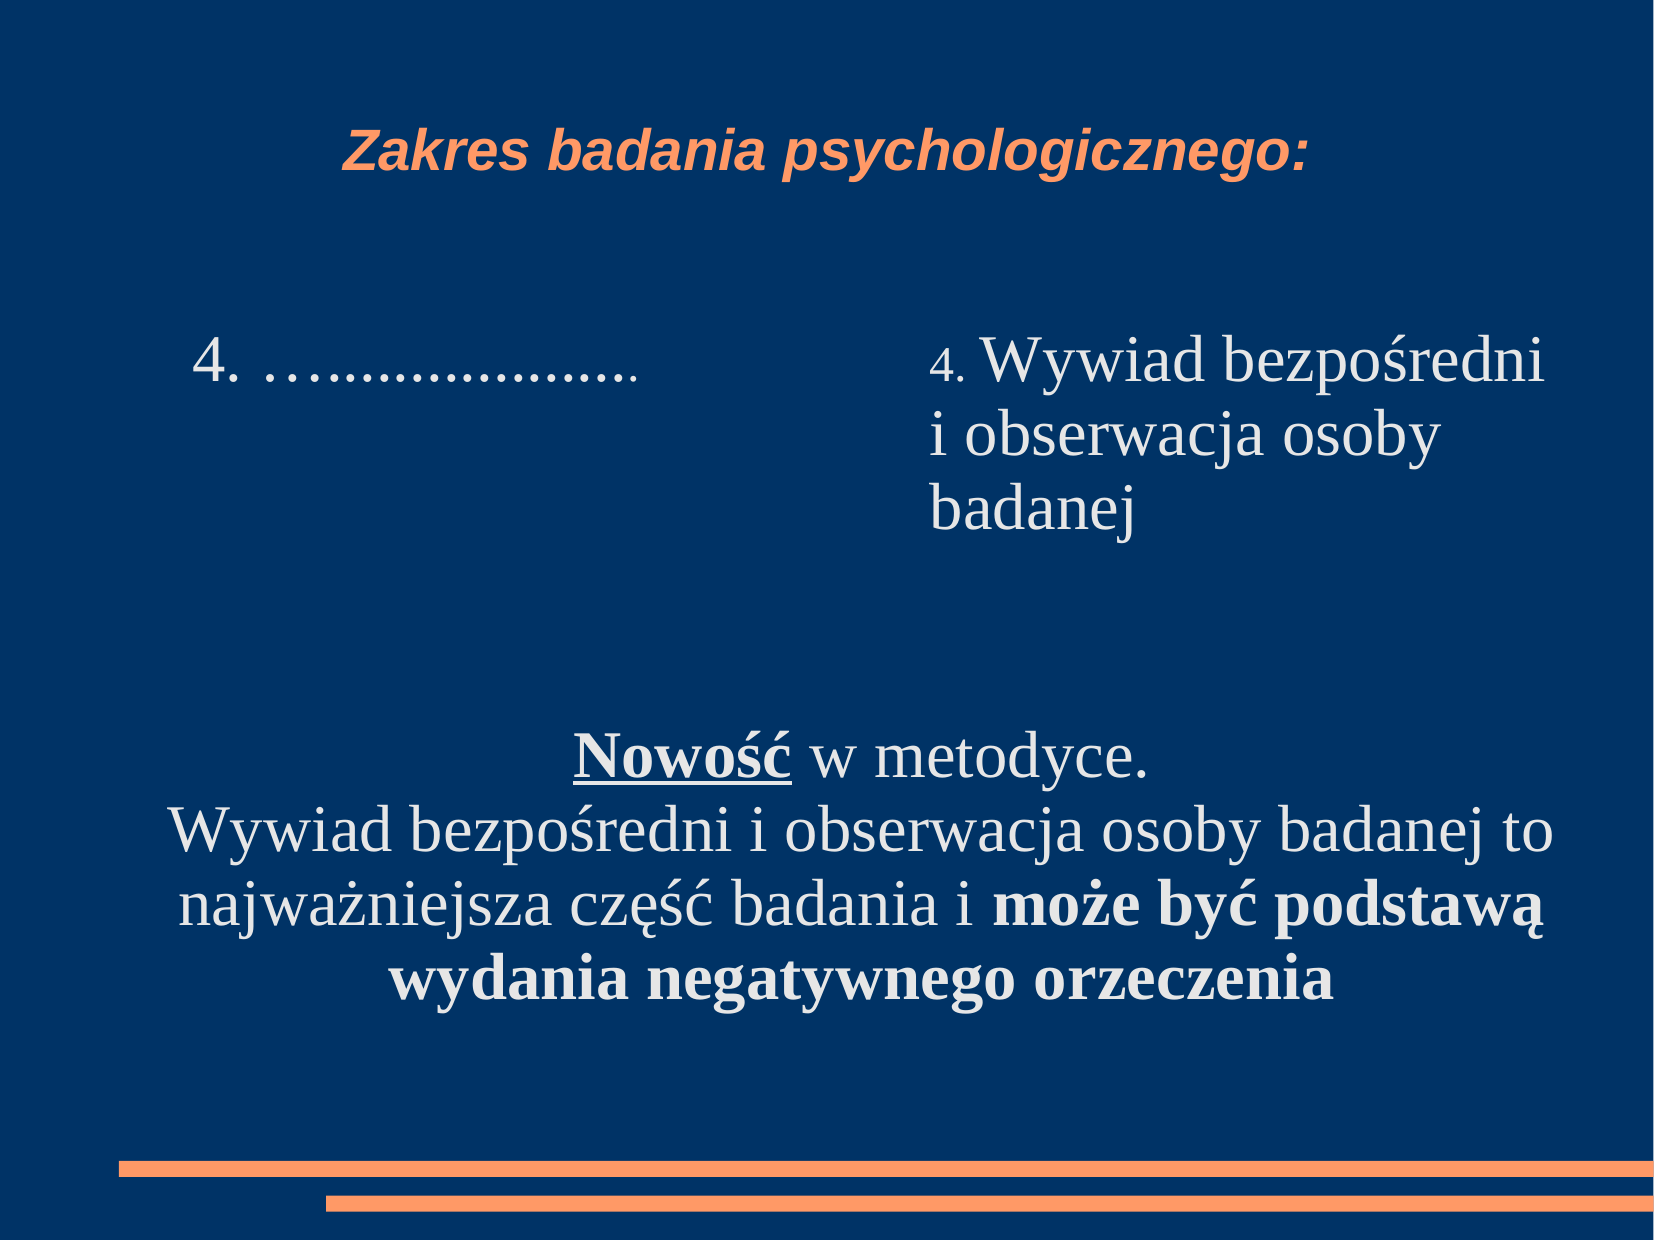

# Zakres badania psychologicznego:
4. …...................
4. Wywiad bezpośredni i obserwacja osoby badanej
Nowość w metodyce.
Wywiad bezpośredni i obserwacja osoby badanej to najważniejsza część badania i może być podstawą wydania negatywnego orzeczenia